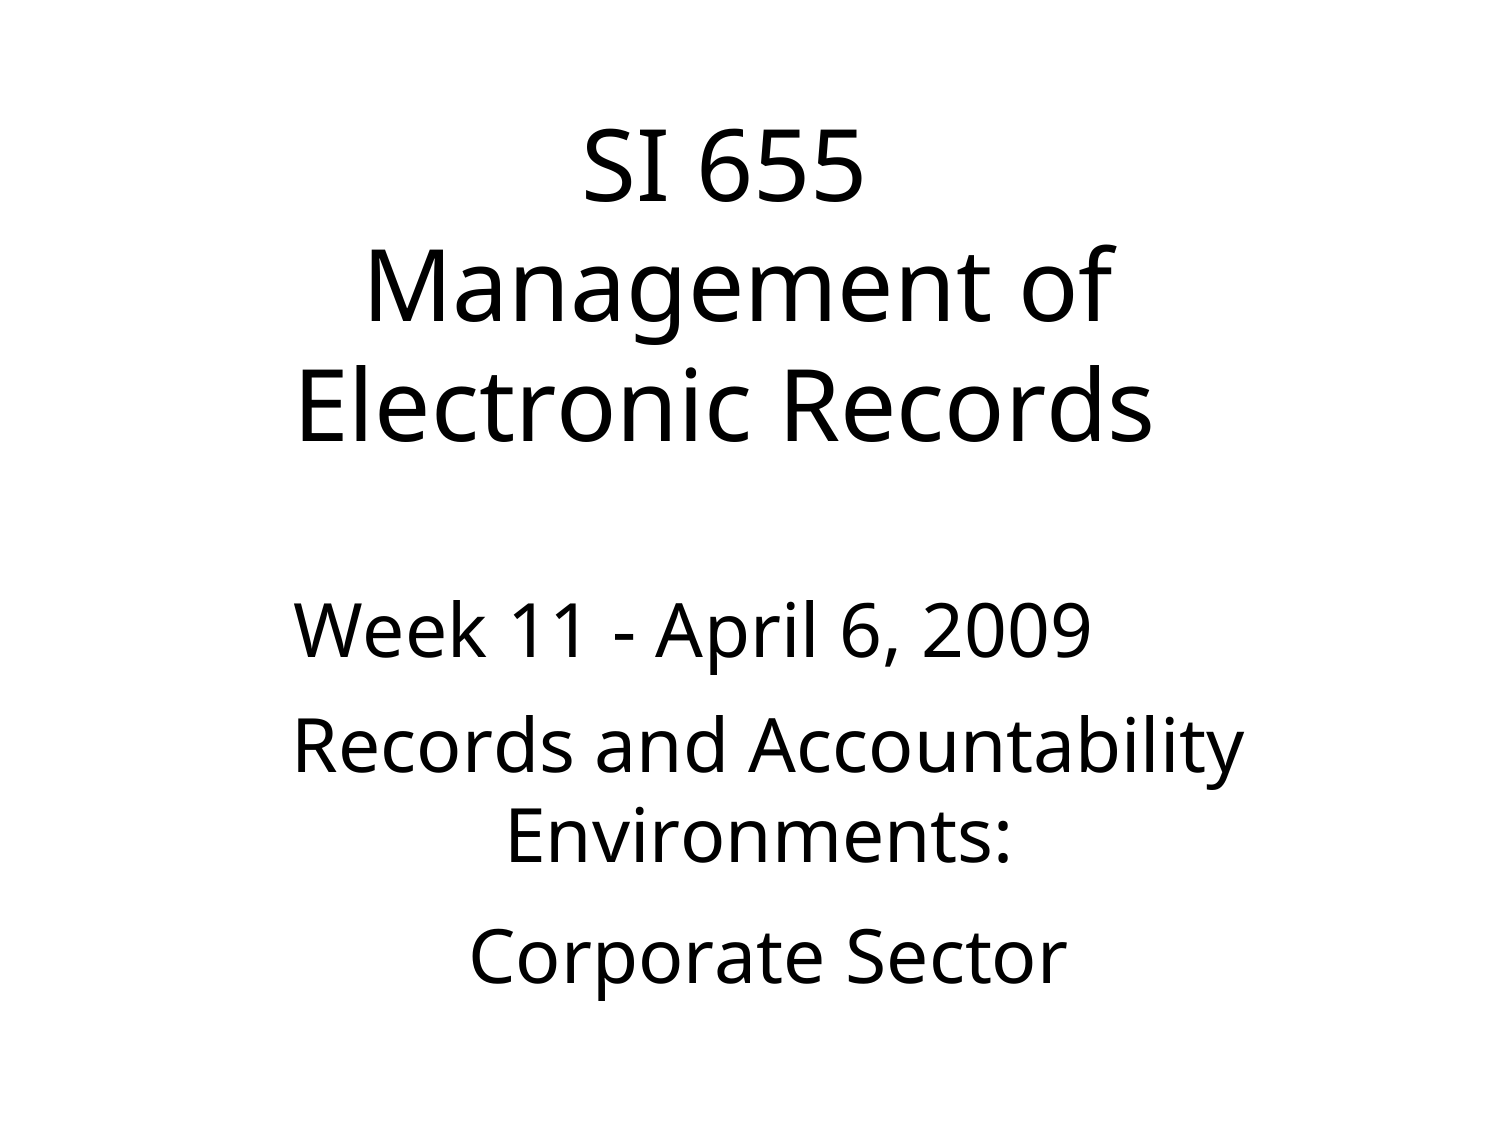

# SI 655 Management of Electronic Records
Week 11 - April 6, 2009
Records and Accountability Environments:
Corporate Sector